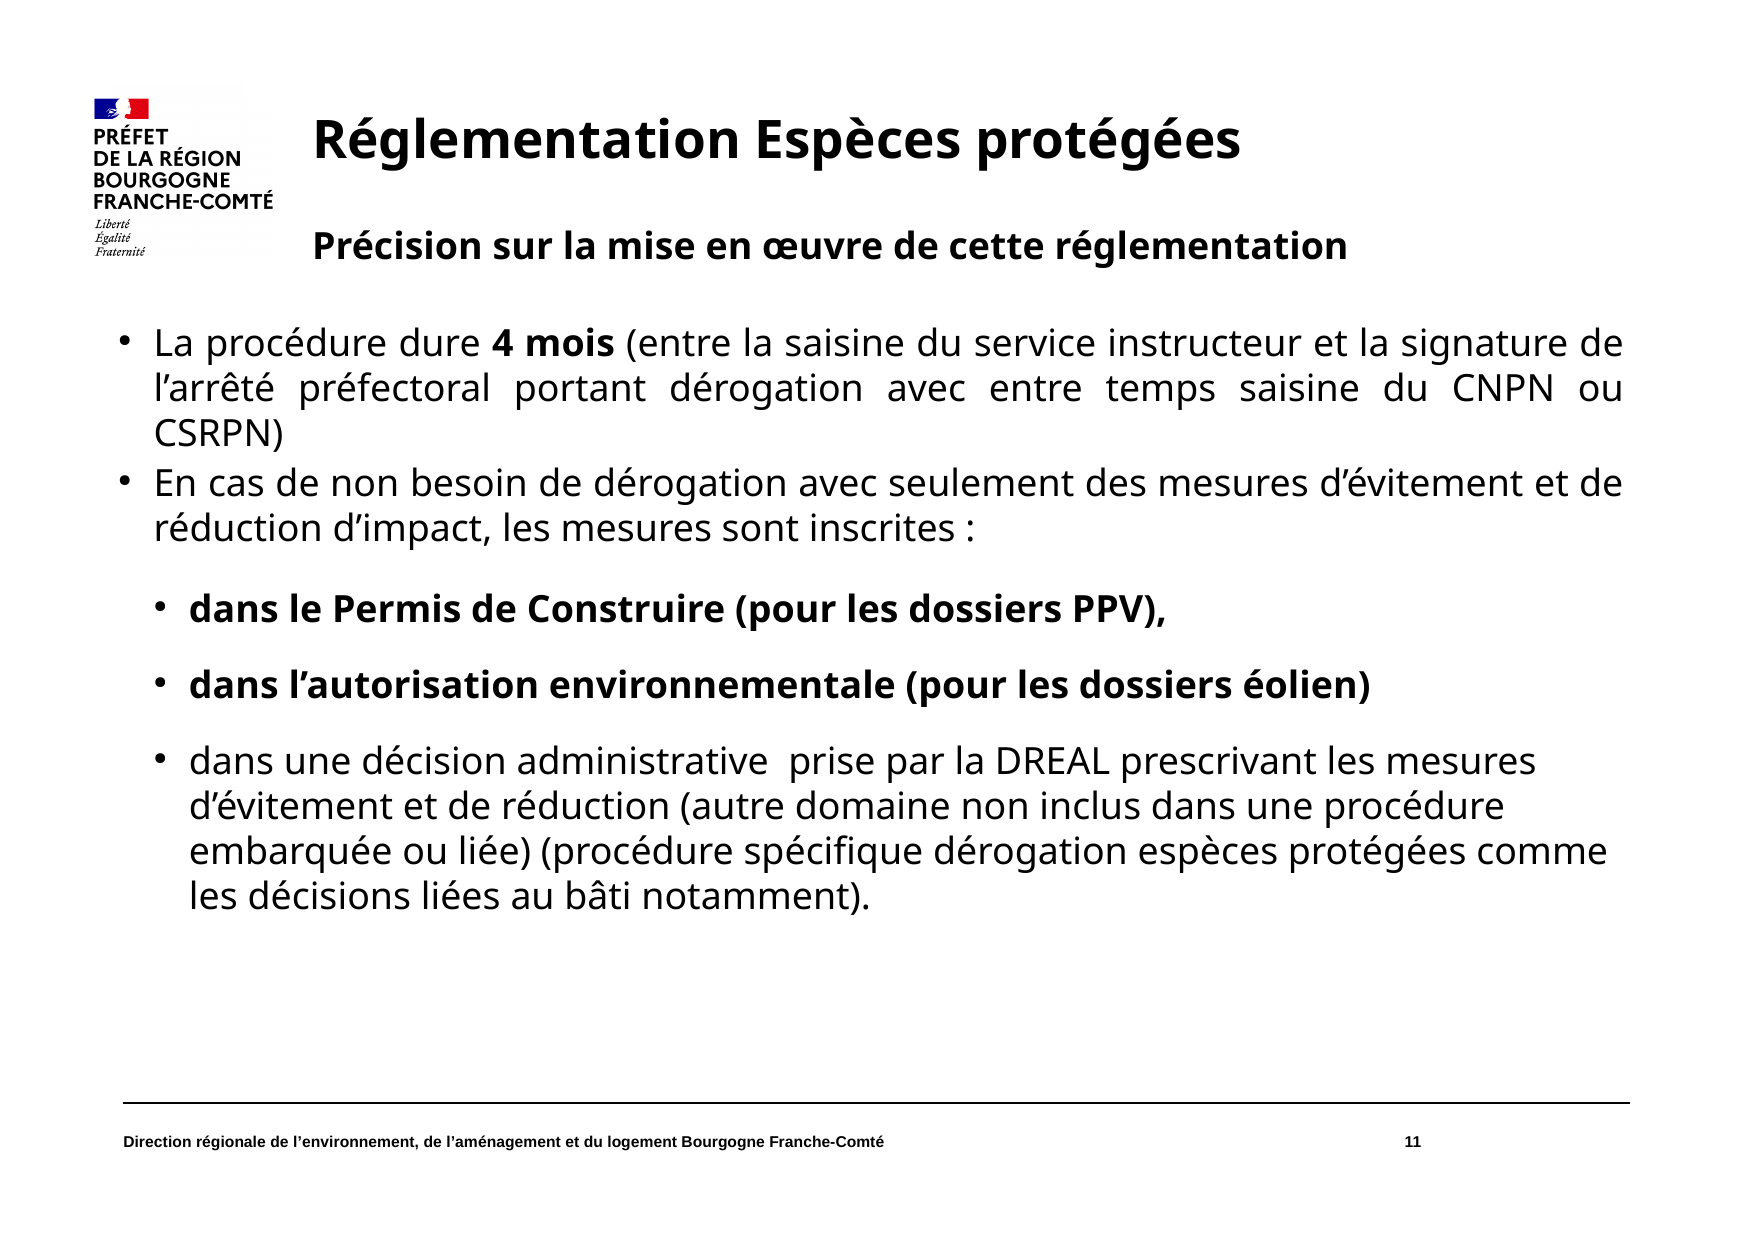

# Réglementation Espèces protégées Précision sur la mise en œuvre de cette réglementation
La procédure dure 4 mois (entre la saisine du service instructeur et la signature de l’arrêté préfectoral portant dérogation avec entre temps saisine du CNPN ou CSRPN)
En cas de non besoin de dérogation avec seulement des mesures d’évitement et de réduction d’impact, les mesures sont inscrites :
dans le Permis de Construire (pour les dossiers PPV),
dans l’autorisation environnementale (pour les dossiers éolien)
dans une décision administrative prise par la DREAL prescrivant les mesures d’évitement et de réduction (autre domaine non inclus dans une procédure embarquée ou liée) (procédure spécifique dérogation espèces protégées comme les décisions liées au bâti notamment).
Direction régionale de l’environnement, de l’aménagement et du logement Auvergne-Rhône-Alpes
11